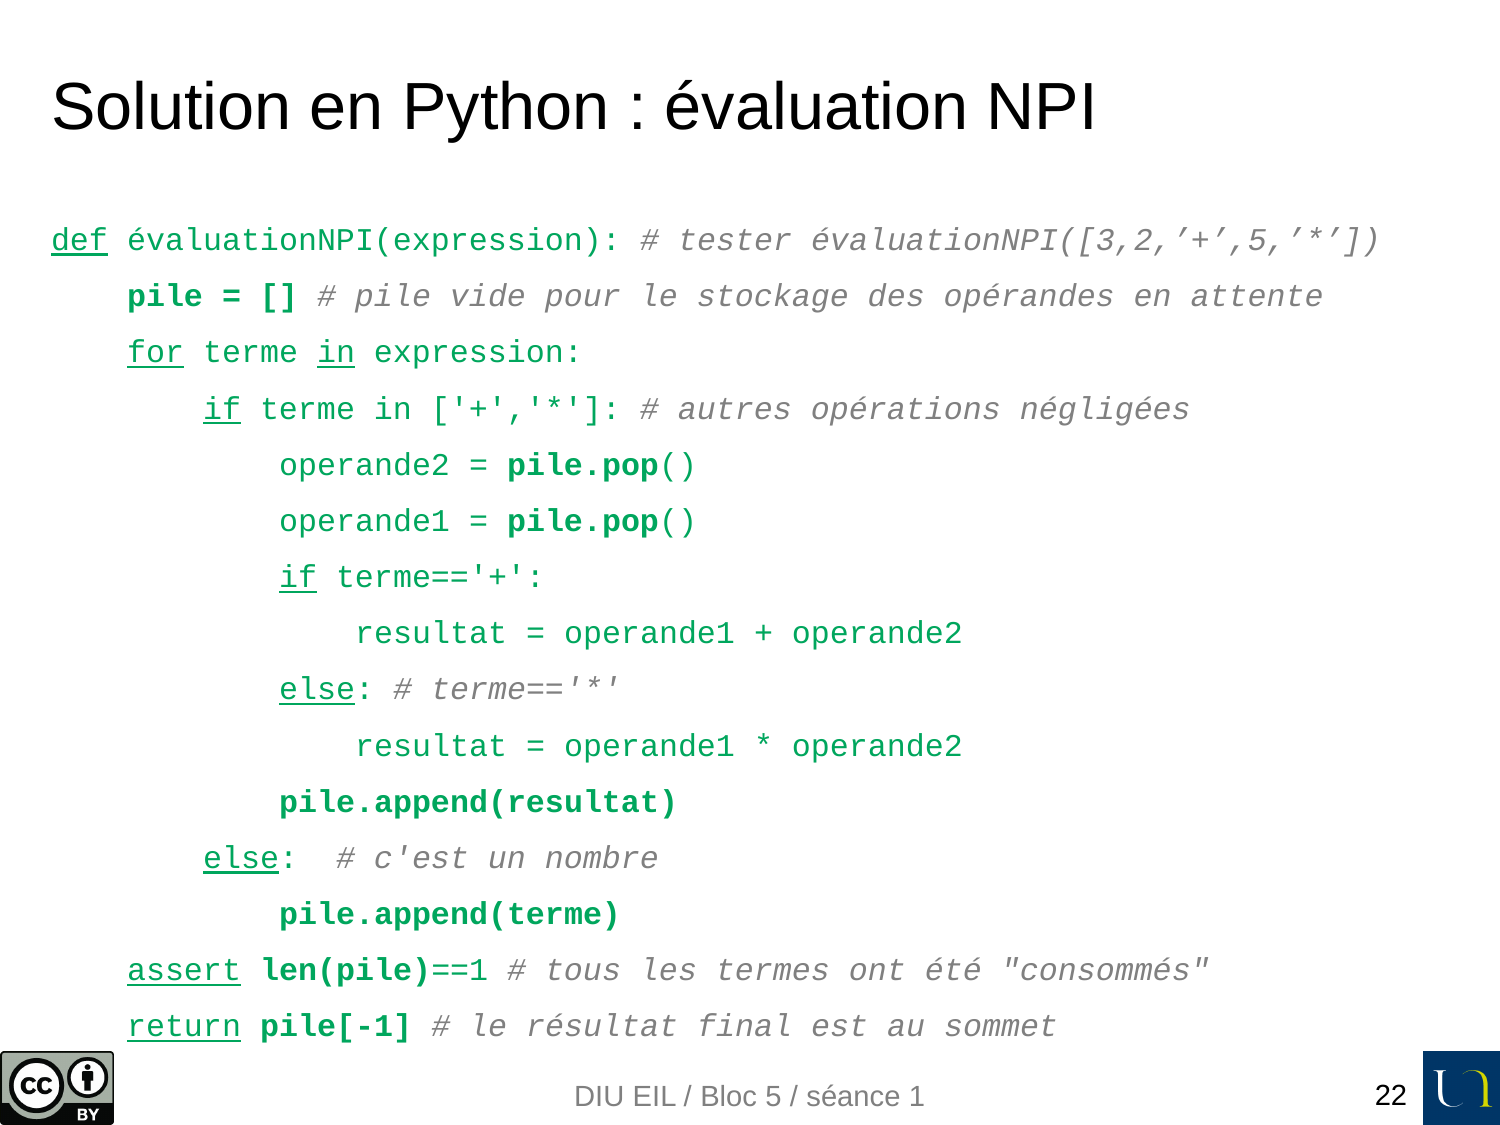

# Solution en Python : évaluation NPI
def évaluationNPI(expression): # tester évaluationNPI([3,2,’+’,5,’*’])
 pile = [] # pile vide pour le stockage des opérandes en attente
 for terme in expression:
 if terme in ['+','*']: # autres opérations négligées
 operande2 = pile.pop()
 operande1 = pile.pop()
 if terme=='+':
 resultat = operande1 + operande2
 else: # terme=='*'
 resultat = operande1 * operande2
 pile.append(resultat)
 else: # c'est un nombre
 pile.append(terme)
 assert len(pile)==1 # tous les termes ont été "consommés"
 return pile[-1] # le résultat final est au sommet
22